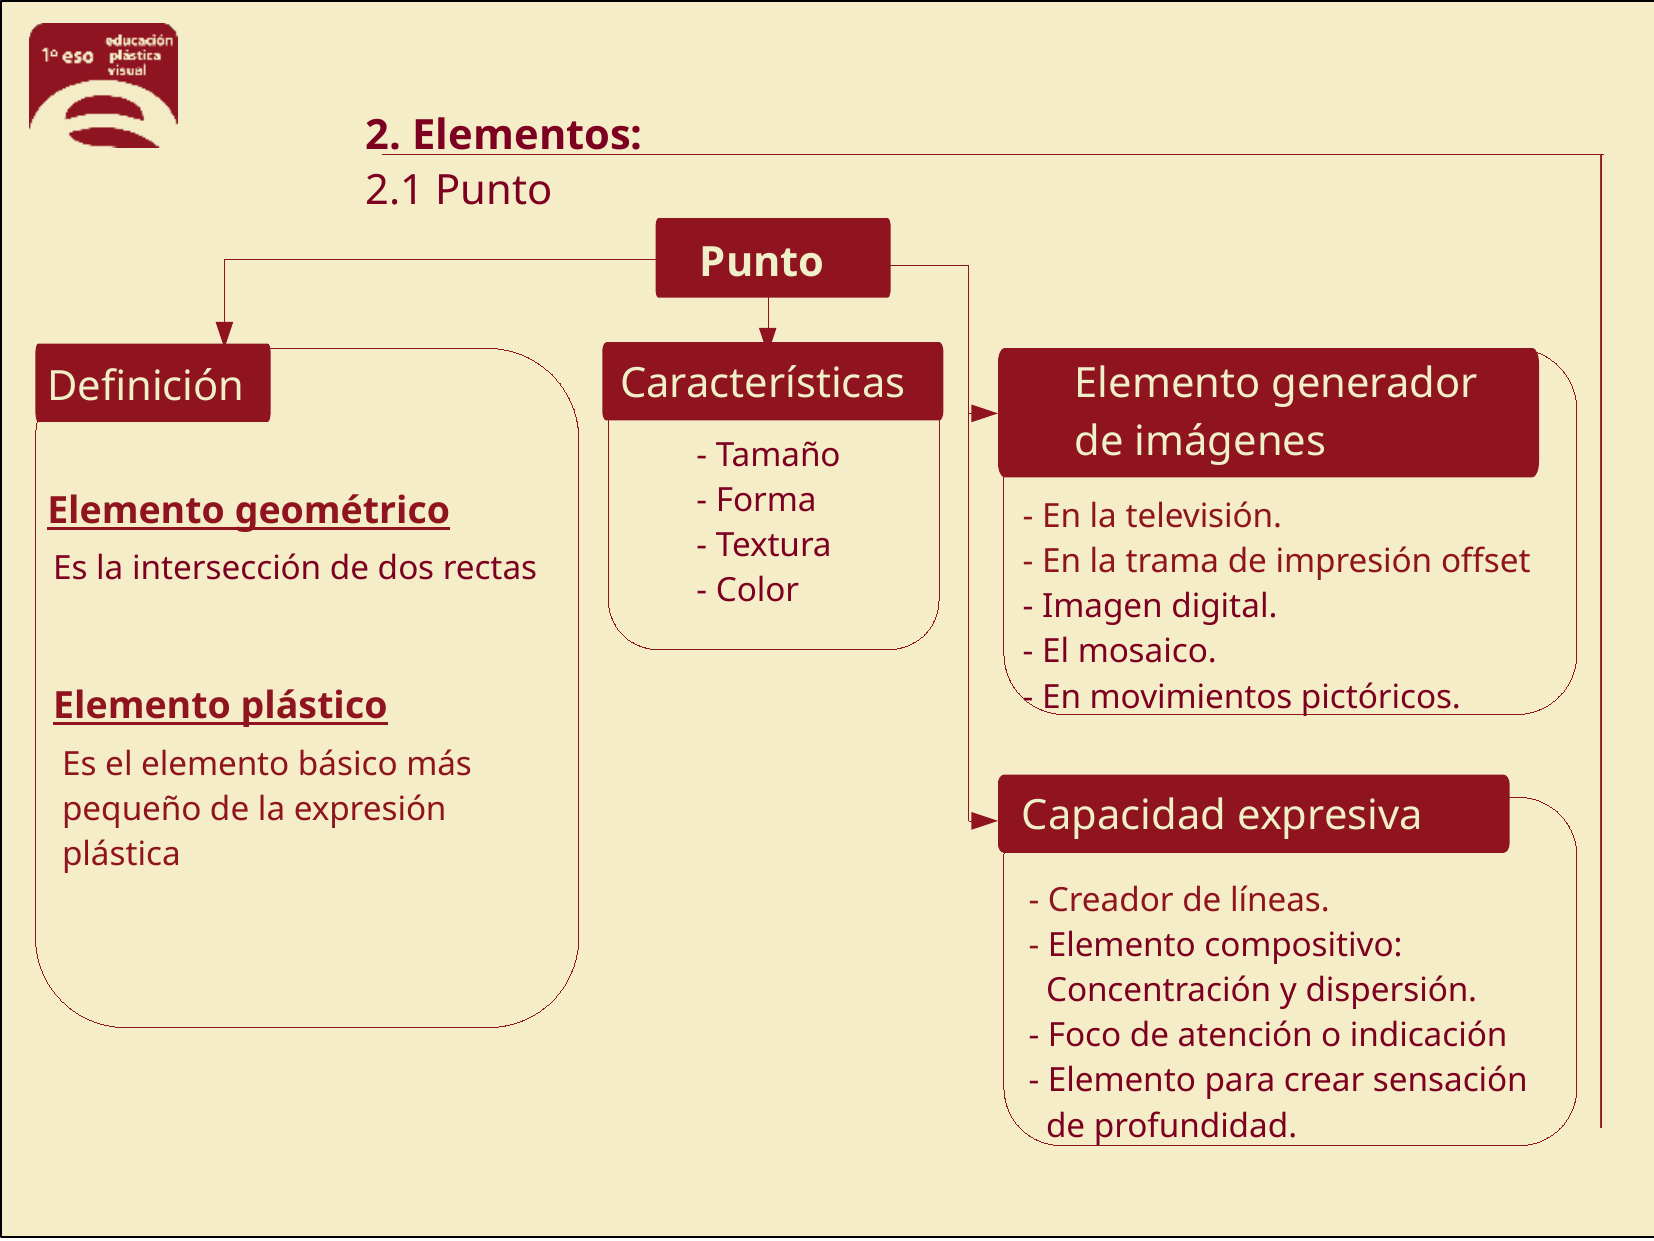

2. Elementos:
	2.1 Punto
Punto
#
Características
Definición
Elemento generador
de imágenes
	- Tamaño
- Forma
- Textura
- Color
Elemento geométrico
- En la televisión.
- En la trama de impresión offset
- Imagen digital.
- El mosaico.
- En movimientos pictóricos.
Es la intersección de dos rectas
Elemento plástico
Es el elemento básico más
pequeño de la expresión
plástica
Capacidad expresiva
- Creador de líneas.
- Elemento compositivo:
 Concentración y dispersión.
- Foco de atención o indicación
- Elemento para crear sensación
 de profundidad.